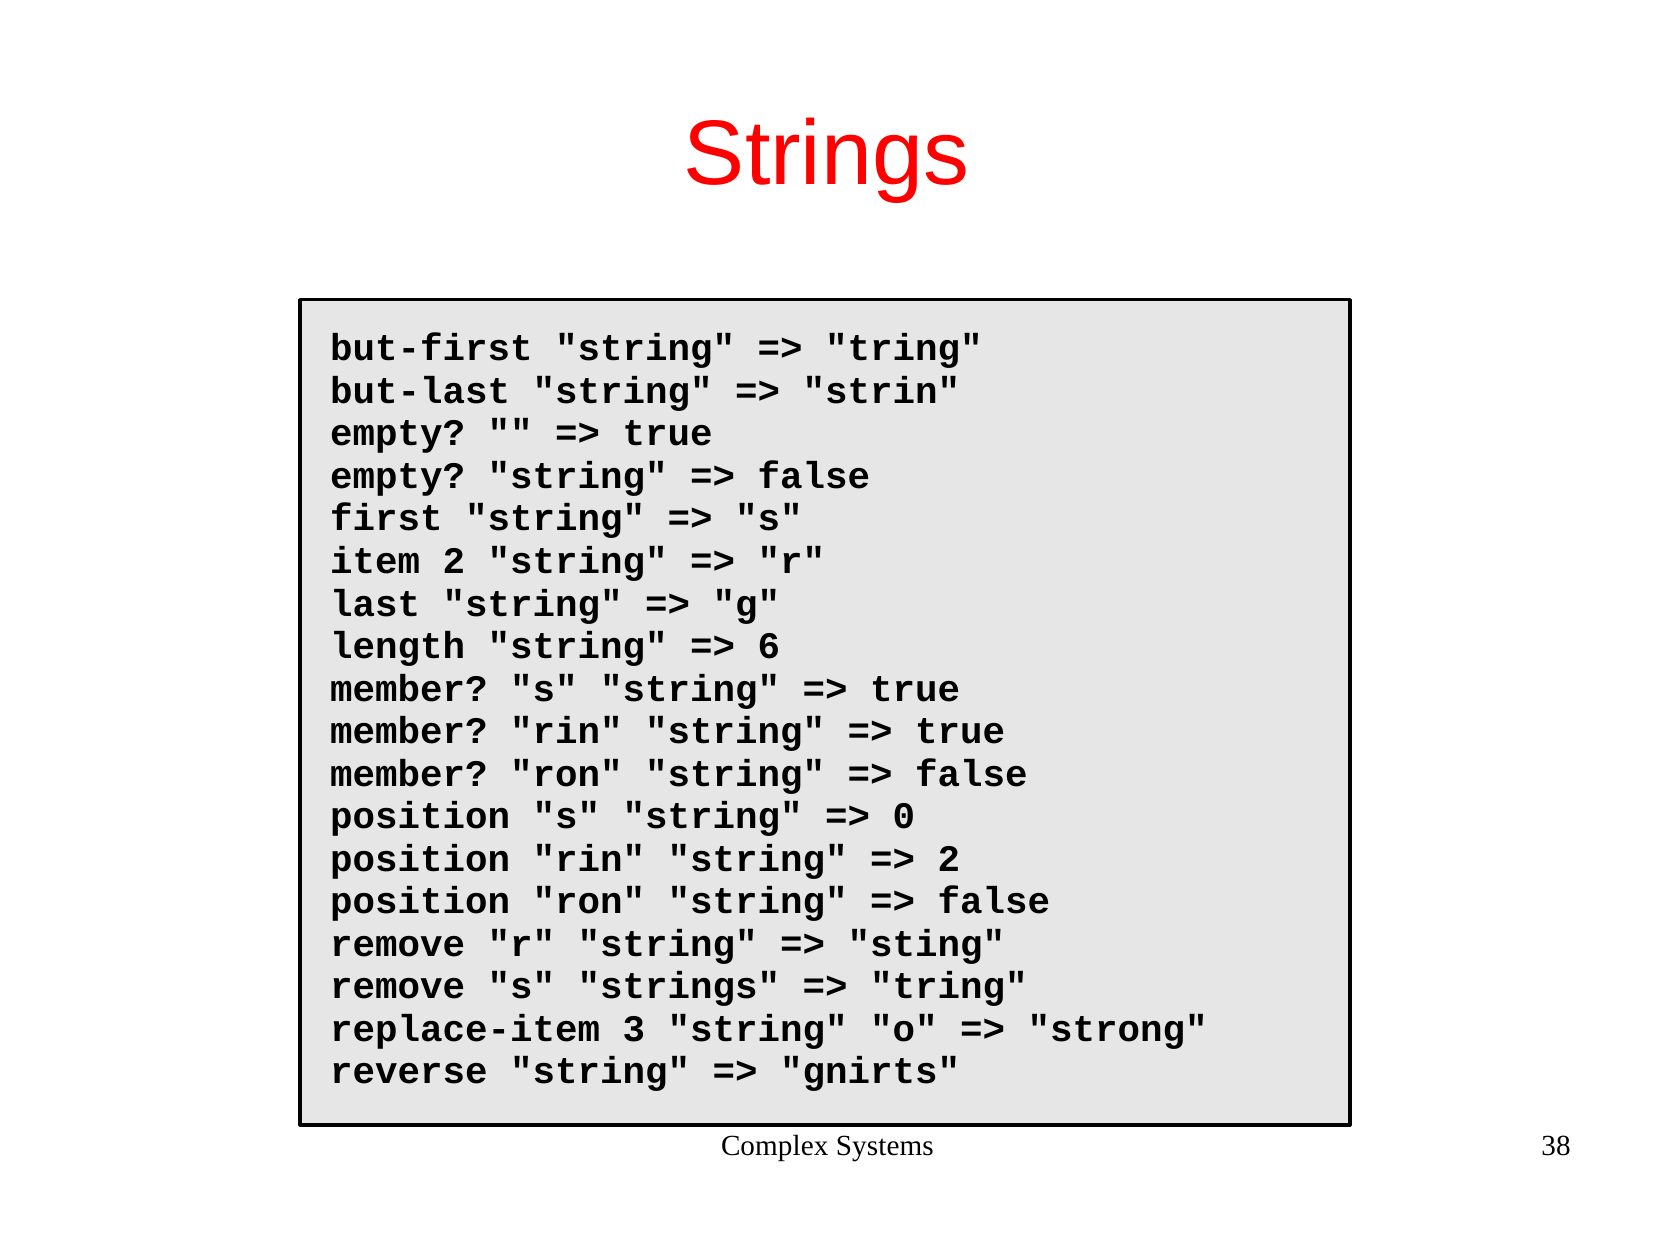

# Strings
but-first "string" => "tring"
but-last "string" => "strin"
empty? "" => true
empty? "string" => false
first "string" => "s"
item 2 "string" => "r"
last "string" => "g"
length "string" => 6
member? "s" "string" => true
member? "rin" "string" => true
member? "ron" "string" => false
position "s" "string" => 0
position "rin" "string" => 2
position "ron" "string" => false
remove "r" "string" => "sting"
remove "s" "strings" => "tring"
replace-item 3 "string" "o" => "strong"
reverse "string" => "gnirts"
Complex Systems
38